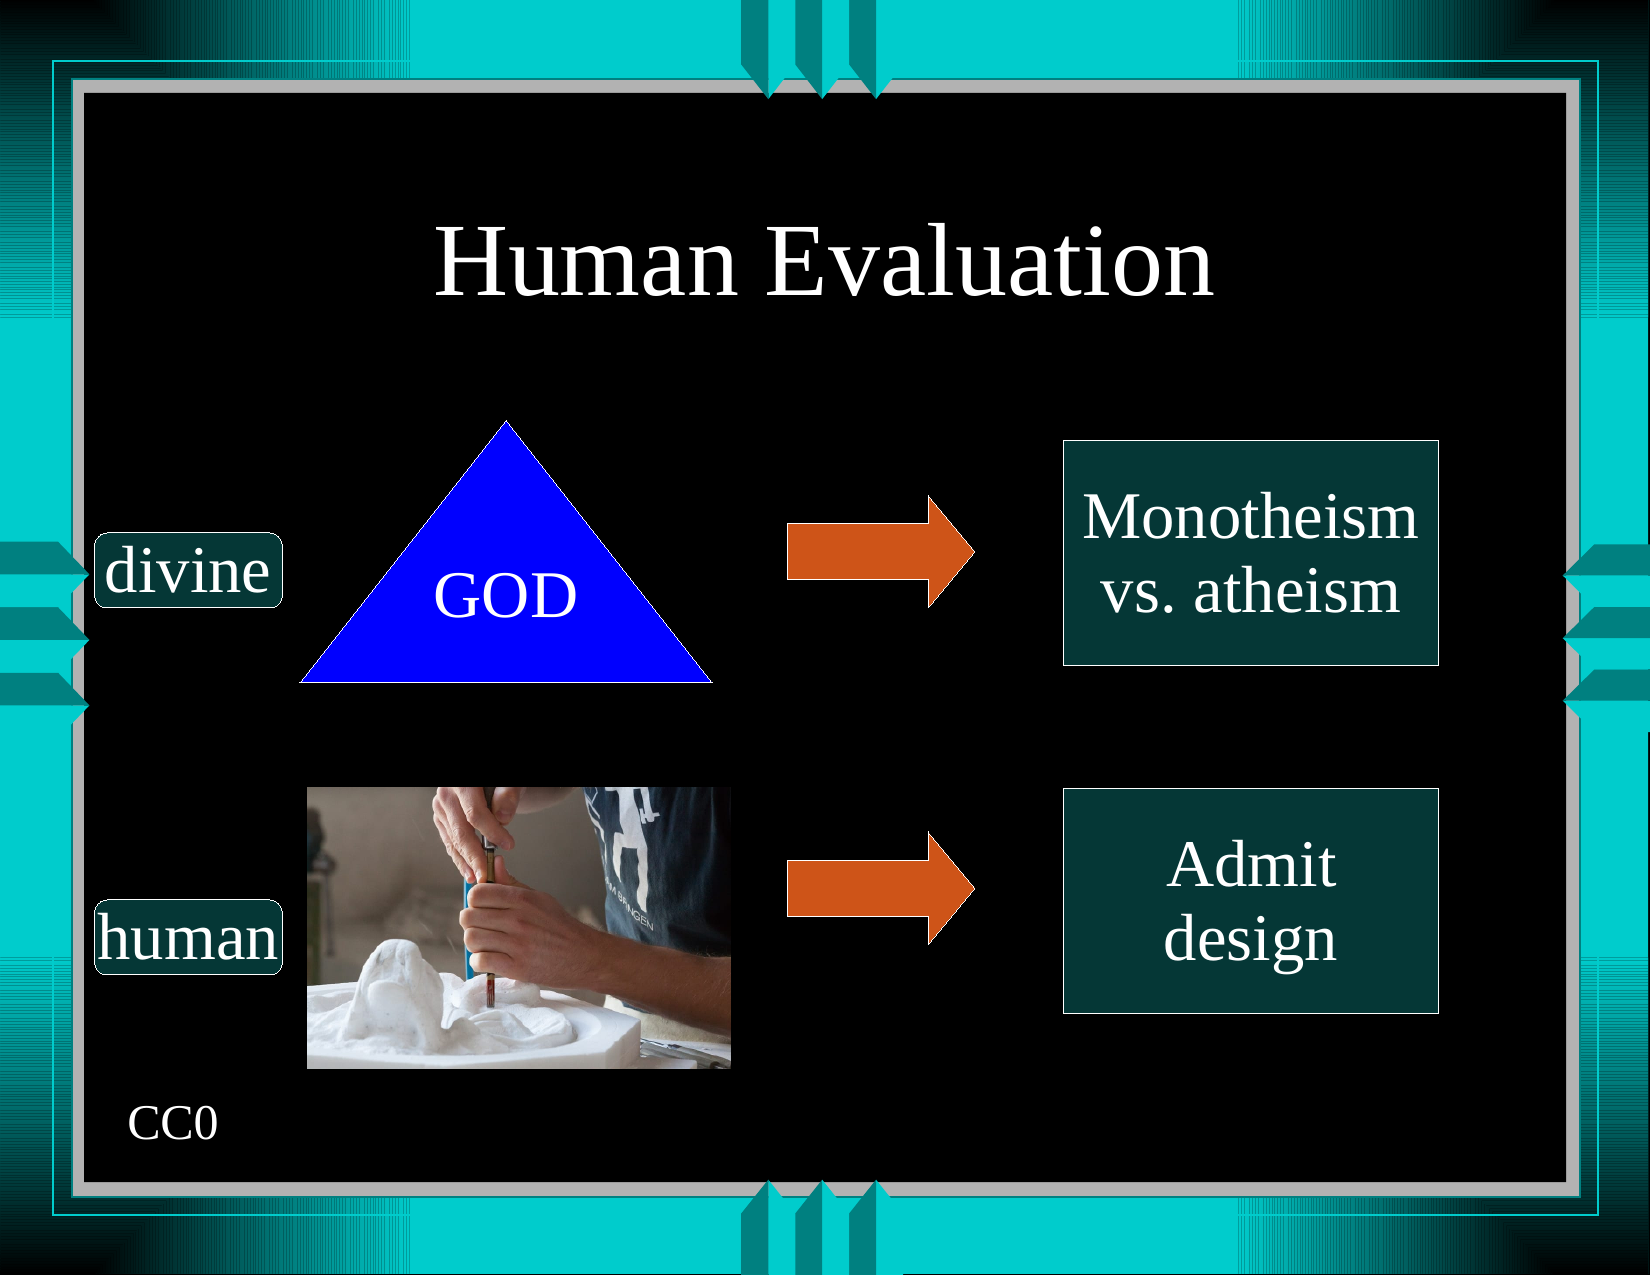

# Human Evaluation
GOD
Monotheism
vs. atheism
divine
Admit
design
human
CC0